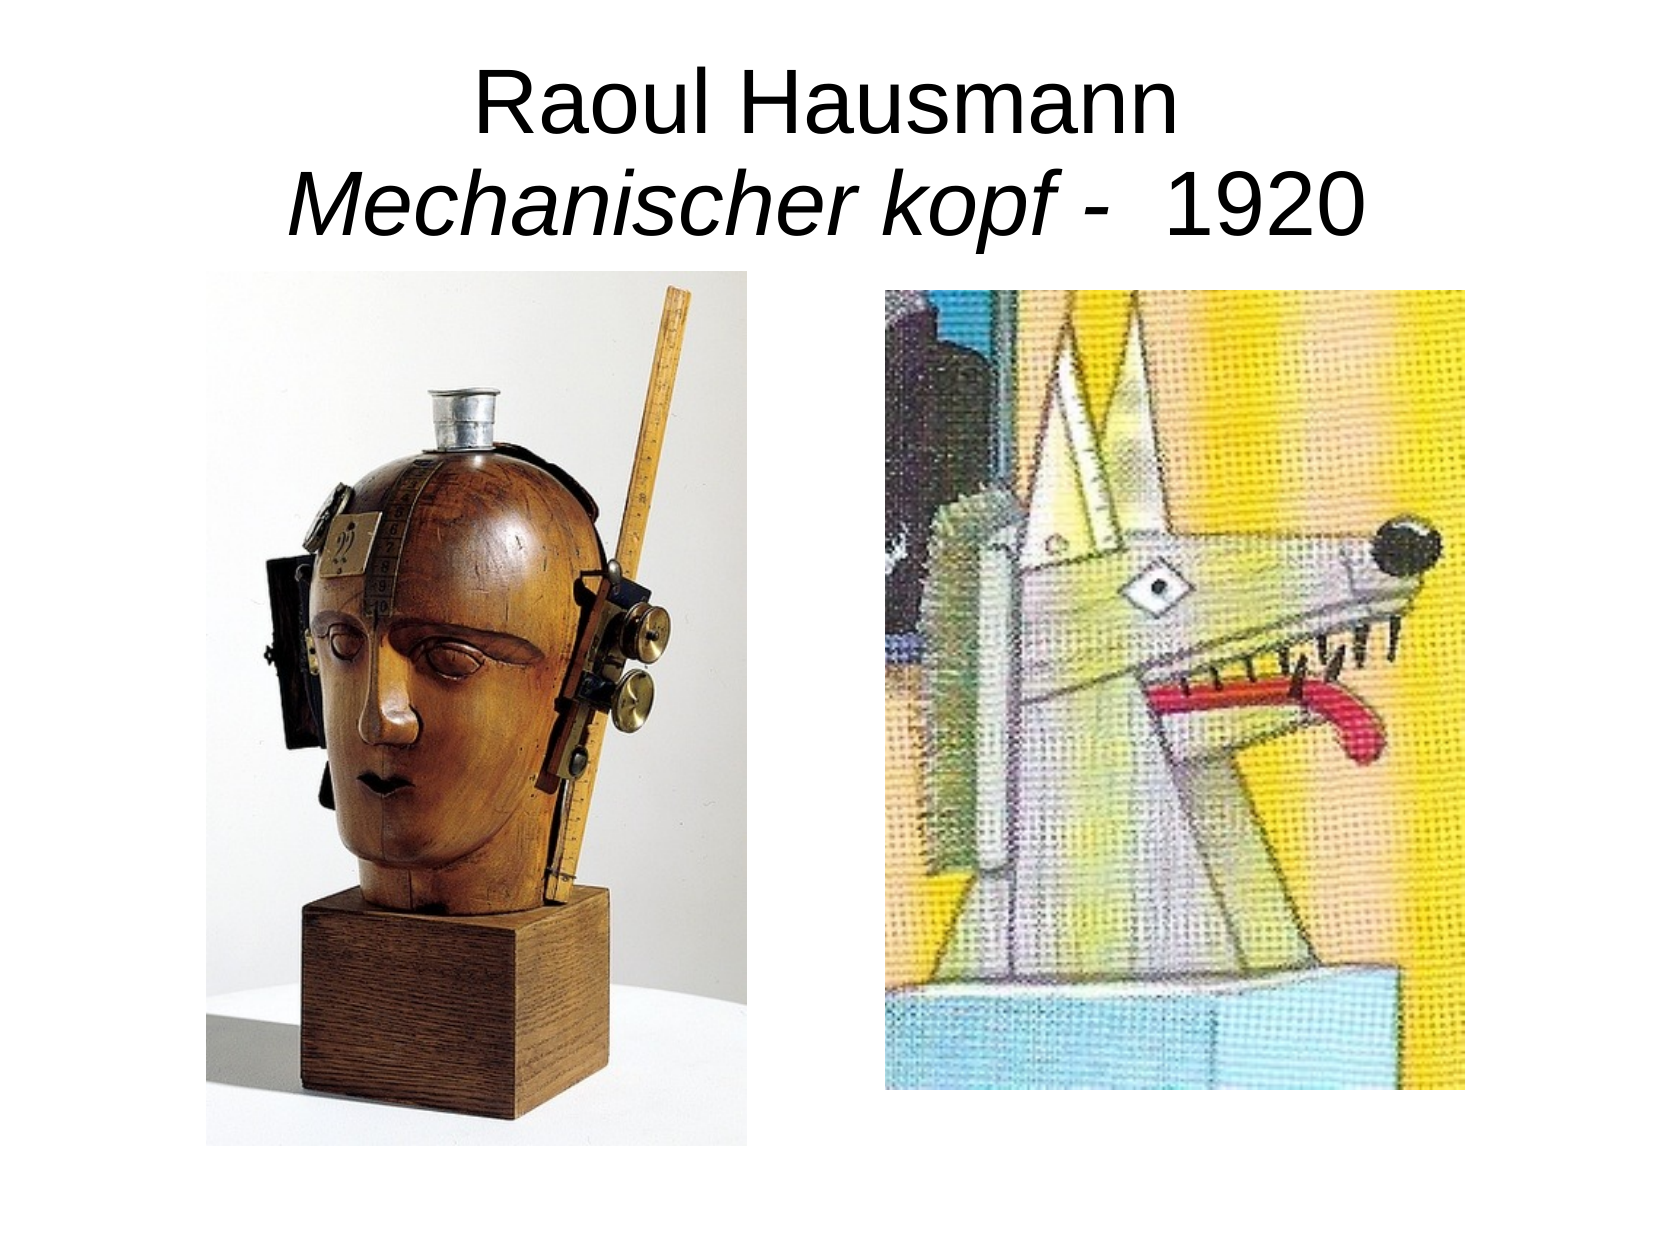

# Raoul Hausmann Mechanischer kopf - 1920